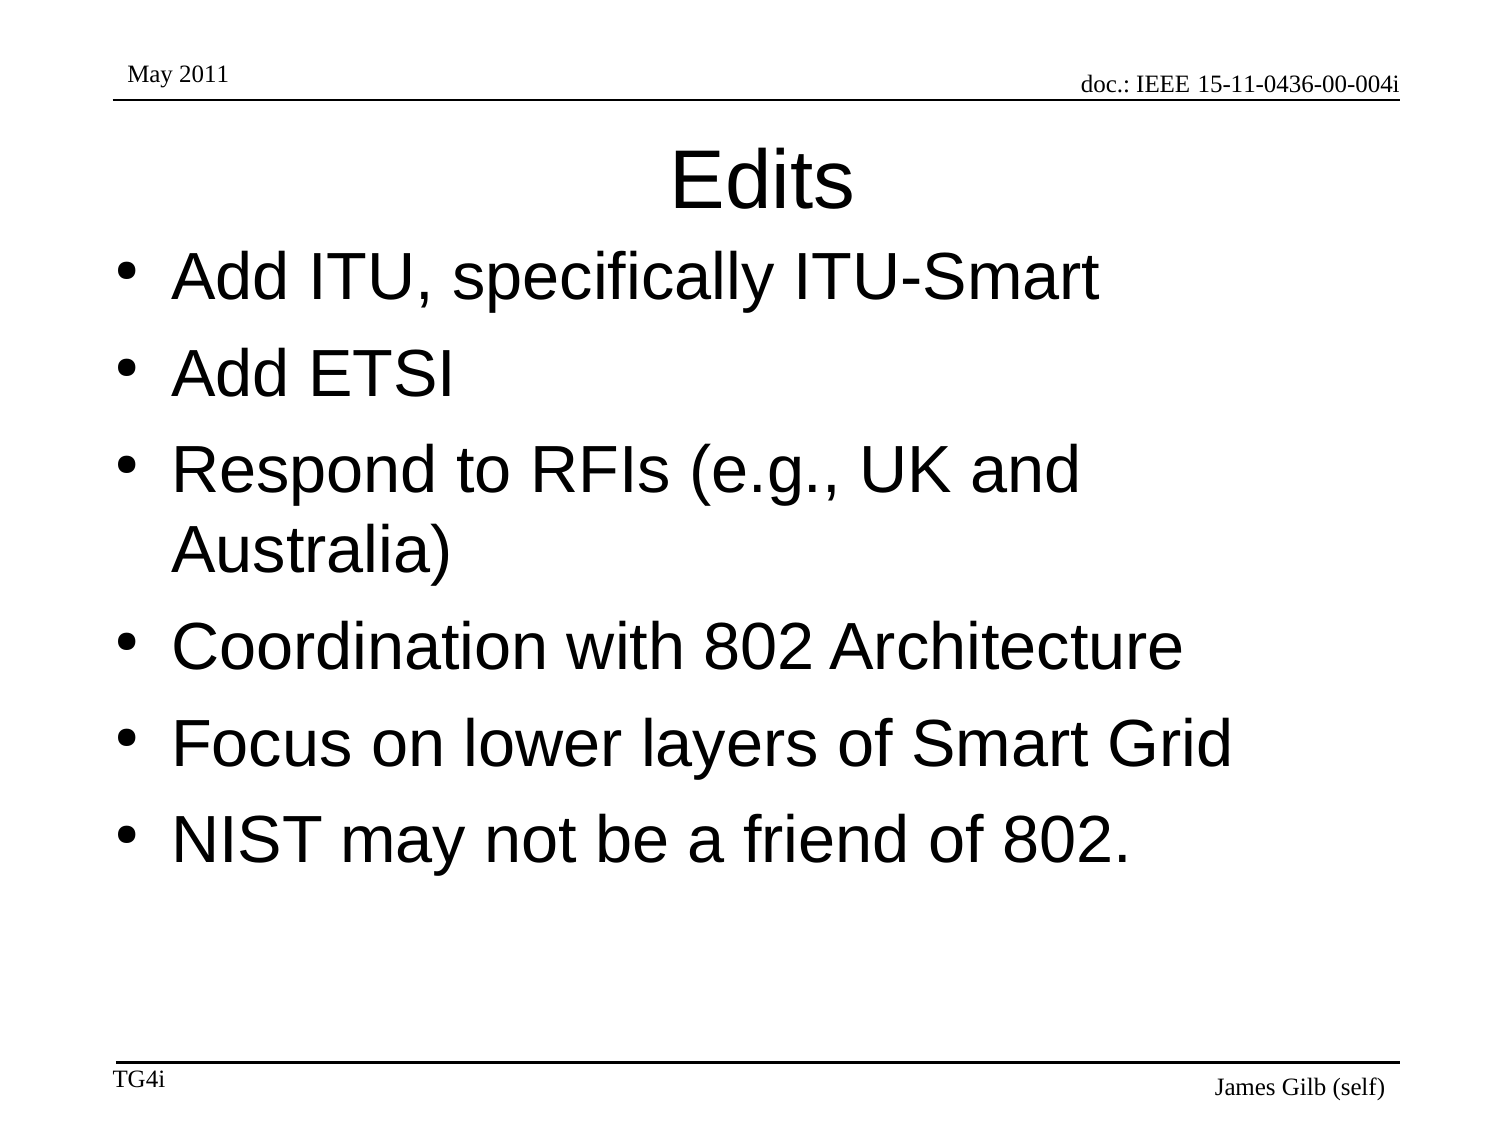

# Edits
Add ITU, specifically ITU-Smart
Add ETSI
Respond to RFIs (e.g., UK and Australia)
Coordination with 802 Architecture
Focus on lower layers of Smart Grid
NIST may not be a friend of 802.